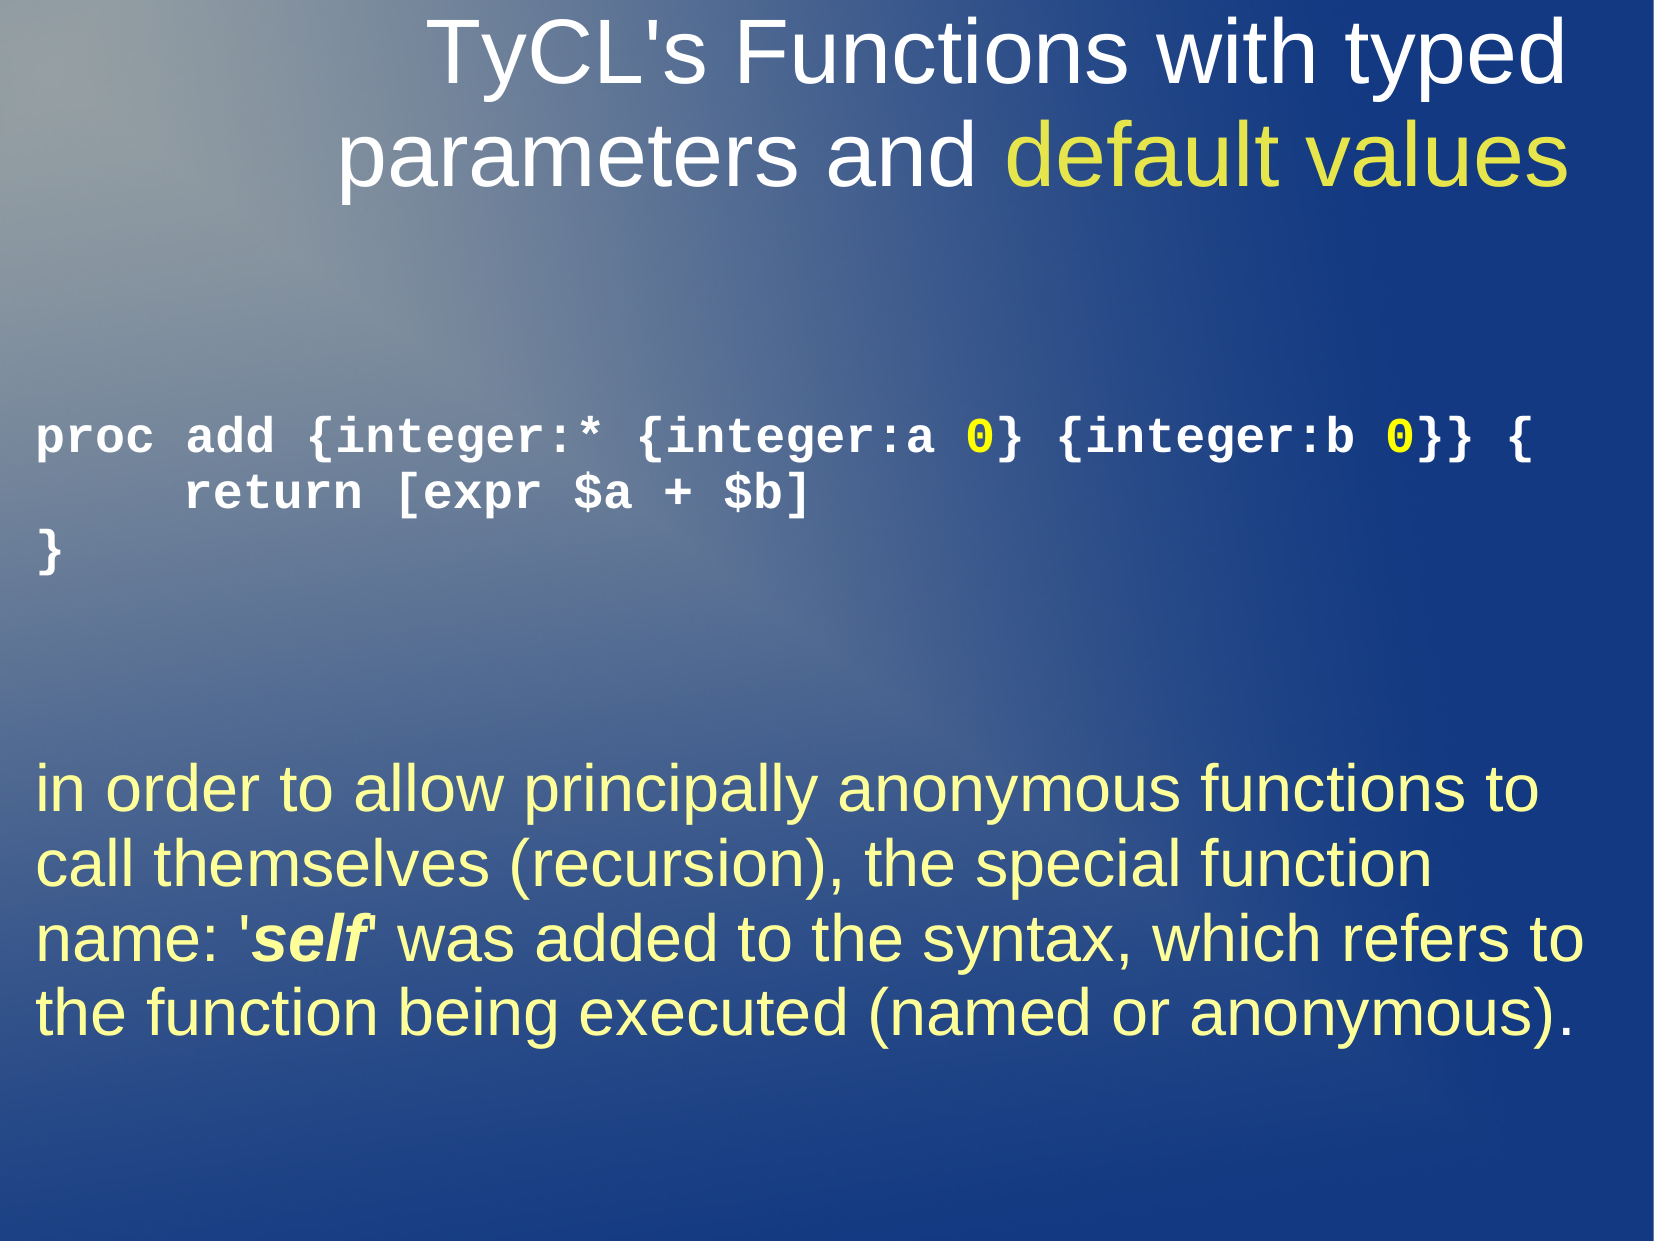

TyCL's Functions with typed parameters and default values
# proc add {integer:* {integer:a 0} {integer:b 0}} {
		return [expr $a + $b]
}
in order to allow principally anonymous functions to call themselves (recursion), the special function name: 'self' was added to the syntax, which refers to the function being executed (named or anonymous).